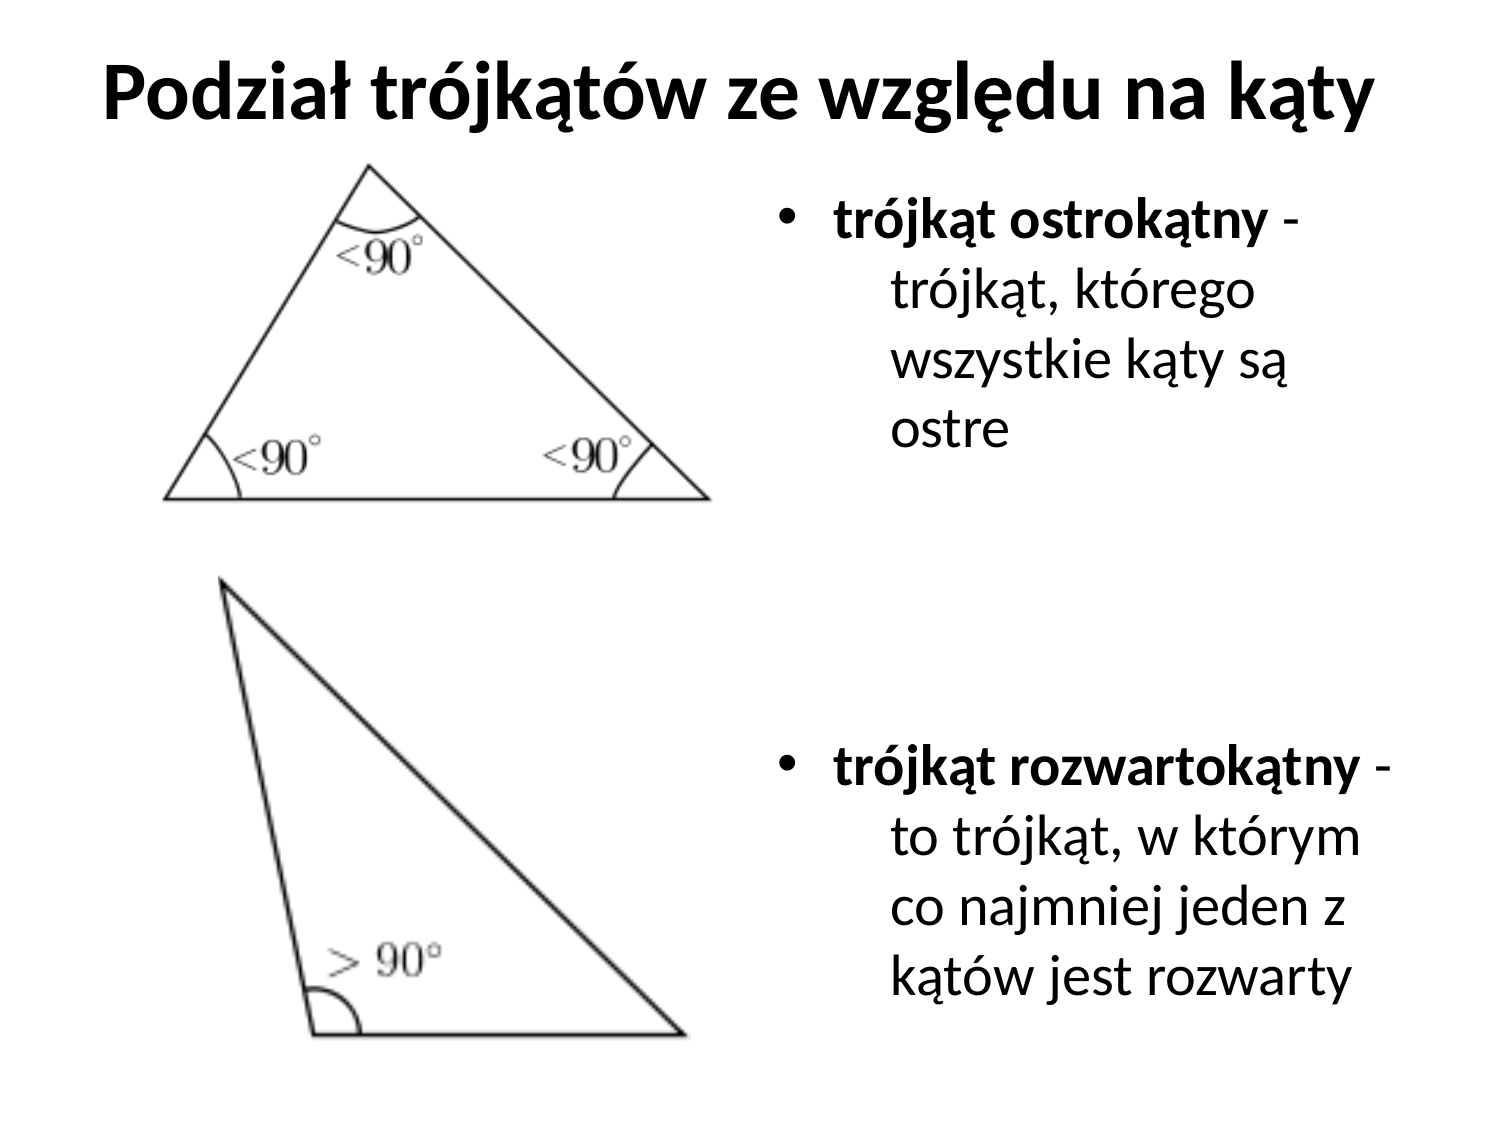

# Podział trójkątów ze względu na kąty
trójkąt ostrokątny - trójkąt, którego wszystkie kąty są ostre
trójkąt rozwartokątny - to trójkąt, w którym co najmniej jeden z kątów jest rozwarty